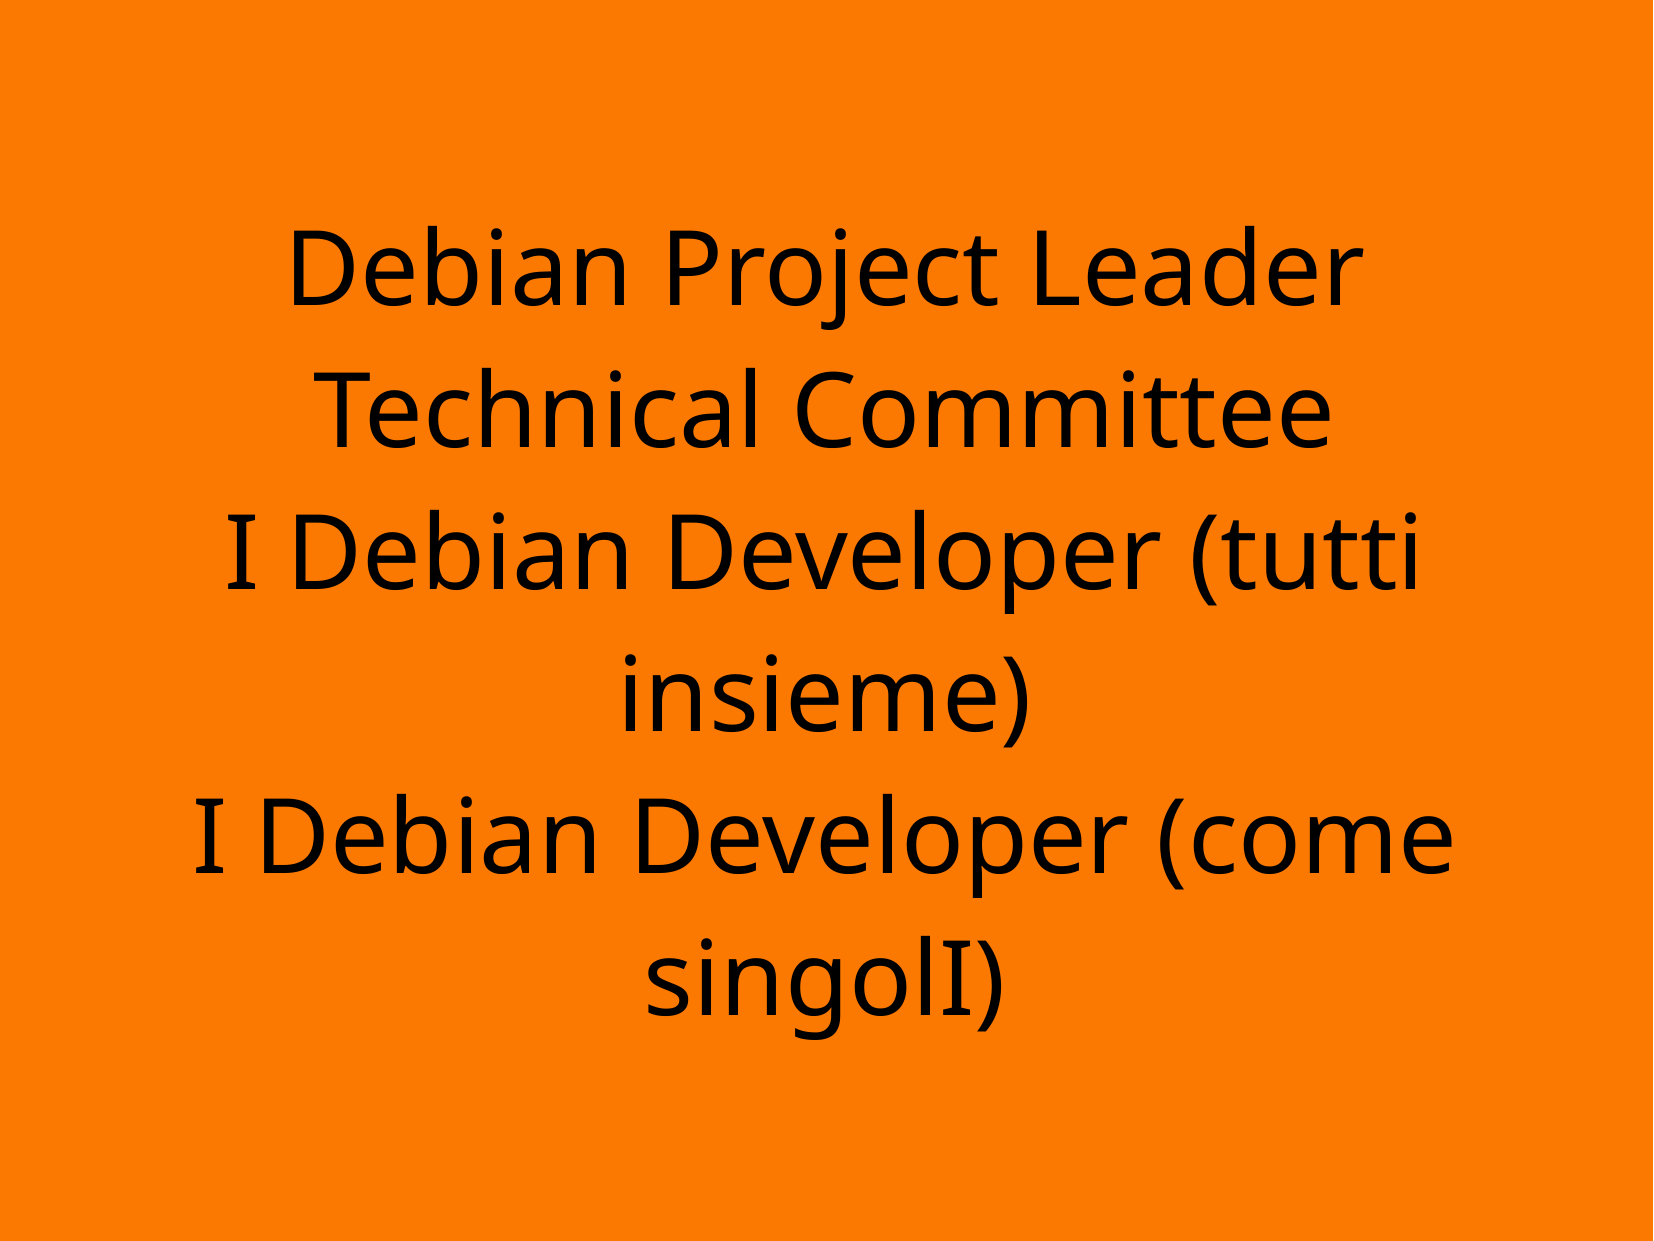

Debian Project Leader
Technical Committee
I Debian Developer (tutti insieme)
I Debian Developer (come singolI)